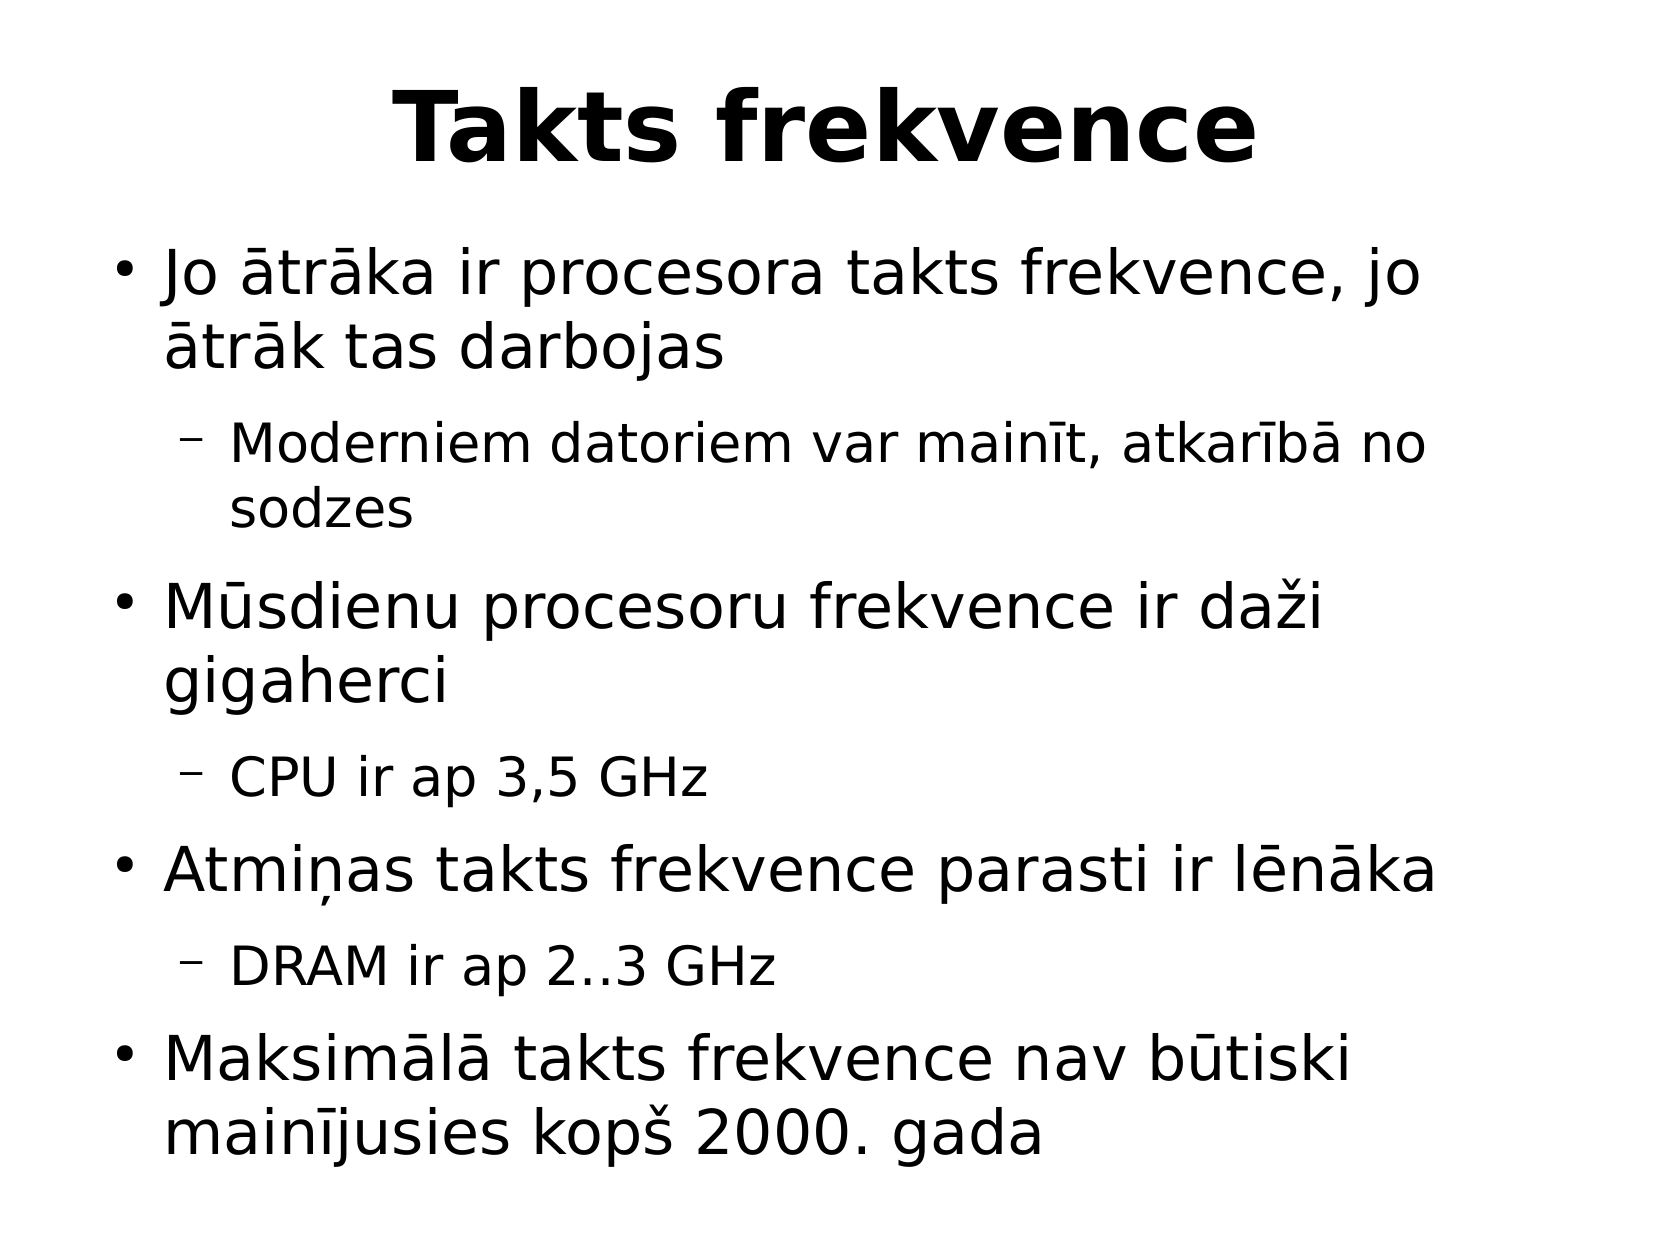

# Takts frekvence
Jo ātrāka ir procesora takts frekvence, jo ātrāk tas darbojas
Moderniem datoriem var mainīt, atkarībā no sodzes
Mūsdienu procesoru frekvence ir daži gigaherci
CPU ir ap 3,5 GHz
Atmiņas takts frekvence parasti ir lēnāka
DRAM ir ap 2..3 GHz
Maksimālā takts frekvence nav būtiski mainījusies kopš 2000. gada